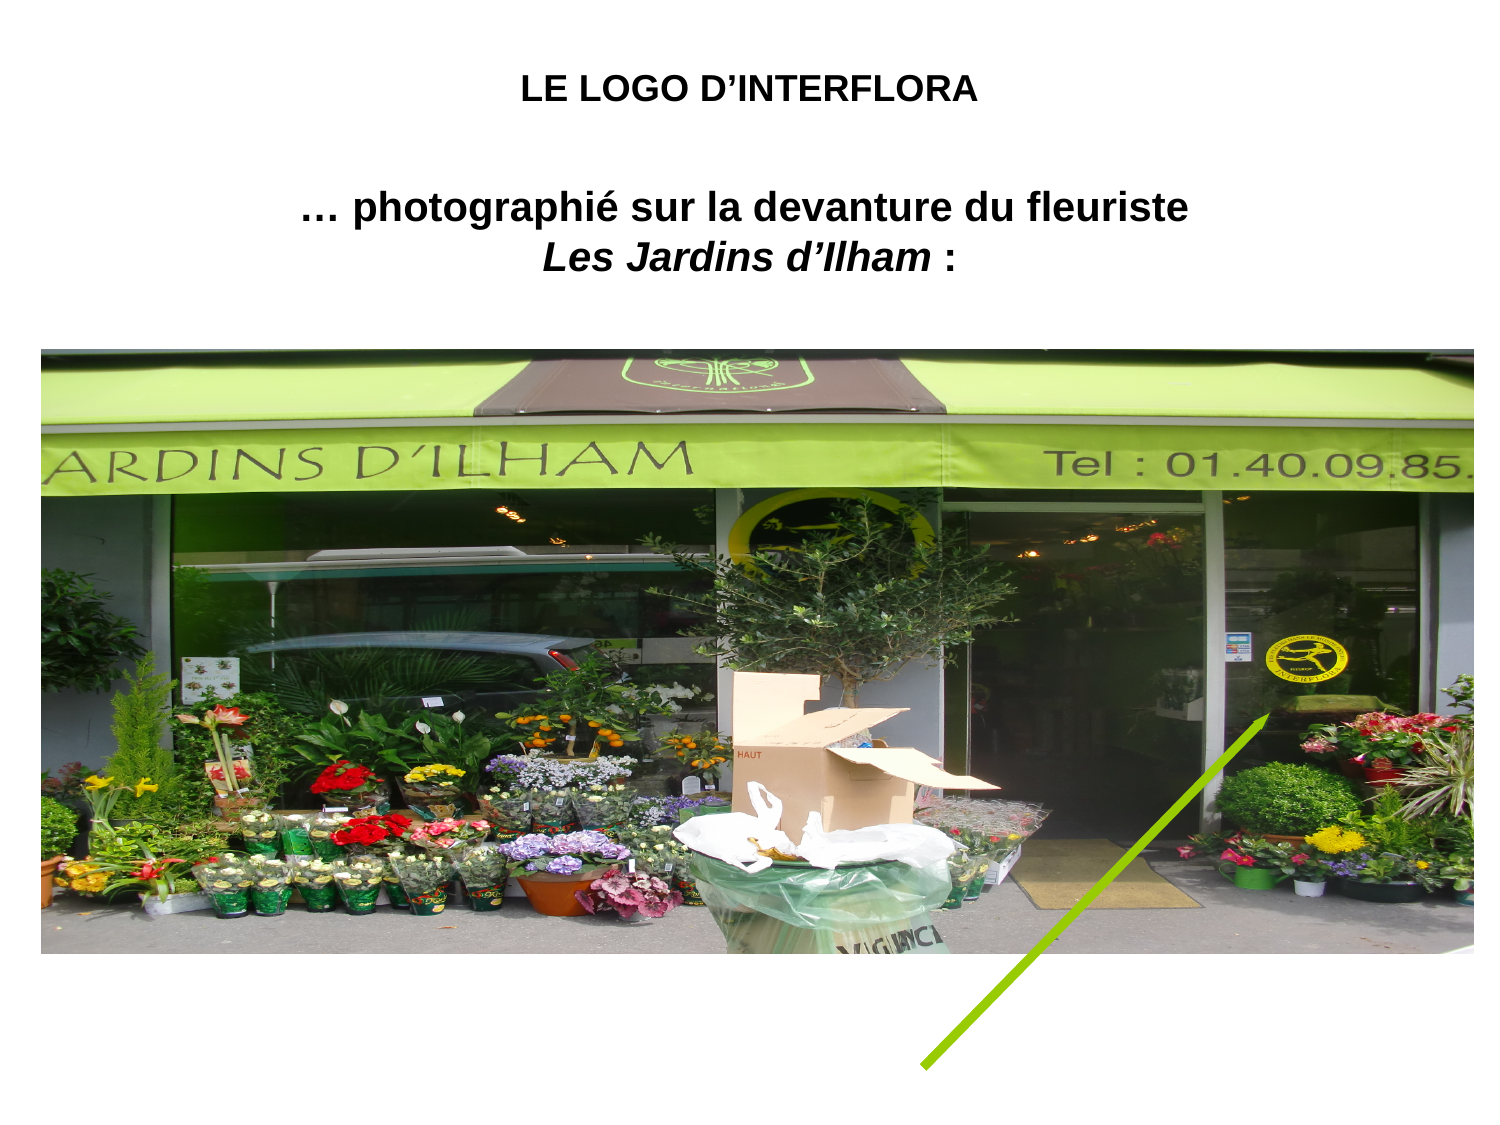

LE LOGO D’INTERFLORA
… photographié sur la devanture du fleuriste
Les Jardins d’Ilham :